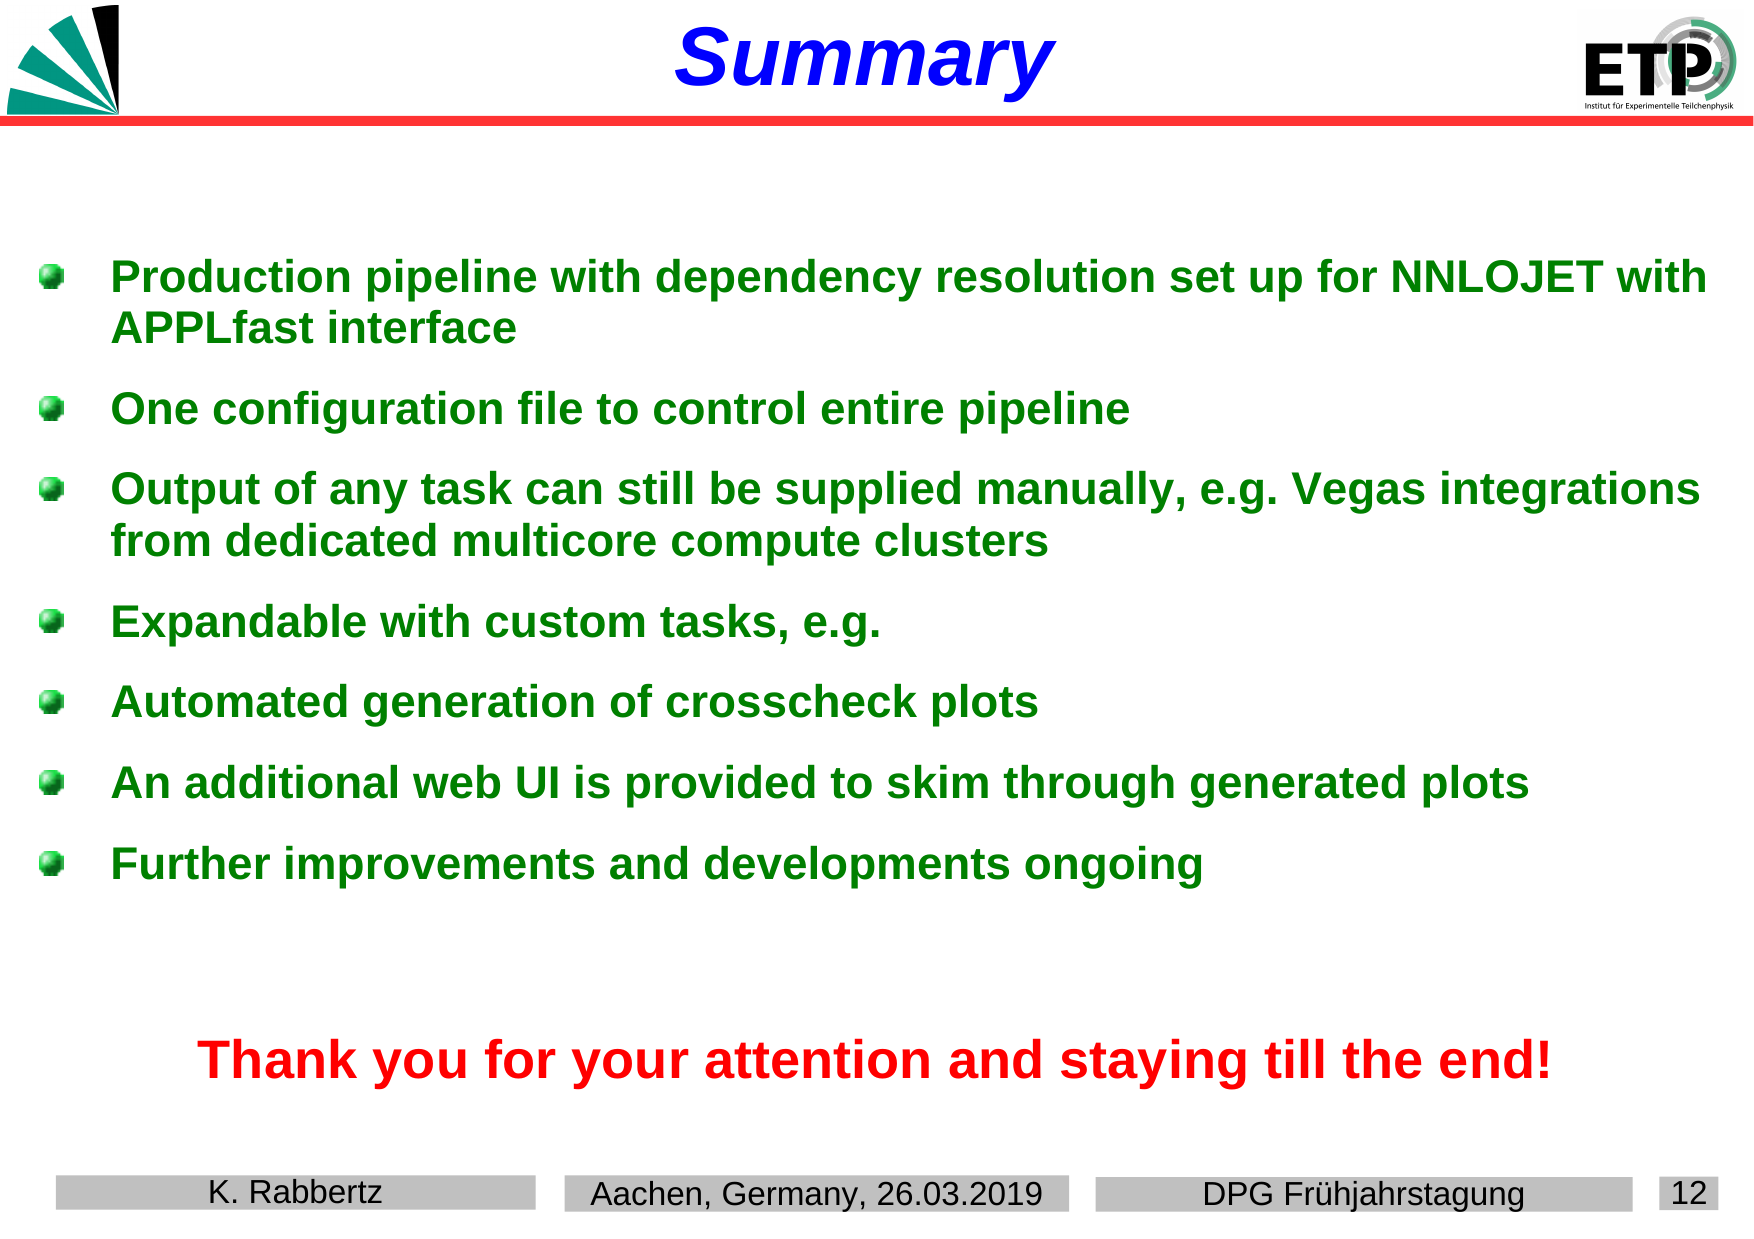

# Summary
Production pipeline with dependency resolution set up for NNLOJET with APPLfast interface
One configuration file to control entire pipeline
Output of any task can still be supplied manually, e.g. Vegas integrations from dedicated multicore compute clusters
Expandable with custom tasks, e.g.
Automated generation of crosscheck plots
An additional web UI is provided to skim through generated plots
Further improvements and developments ongoing
Thank you for your attention and staying till the end!